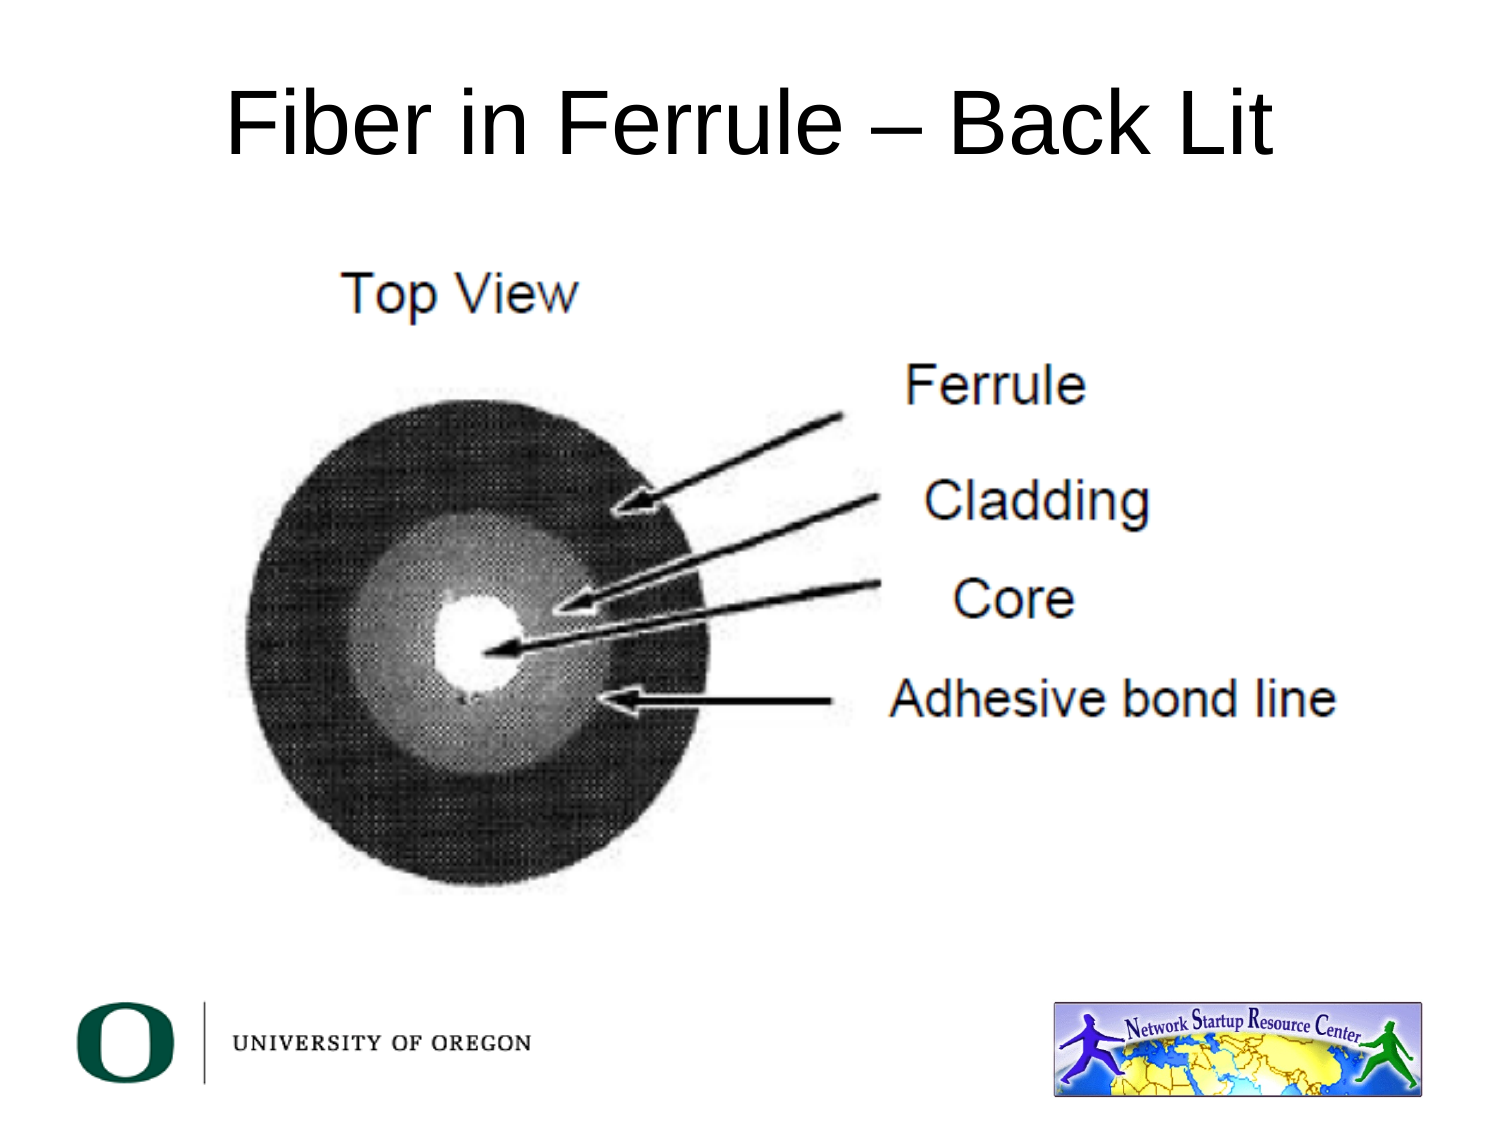

# Fiber in Ferrule – Back Lit